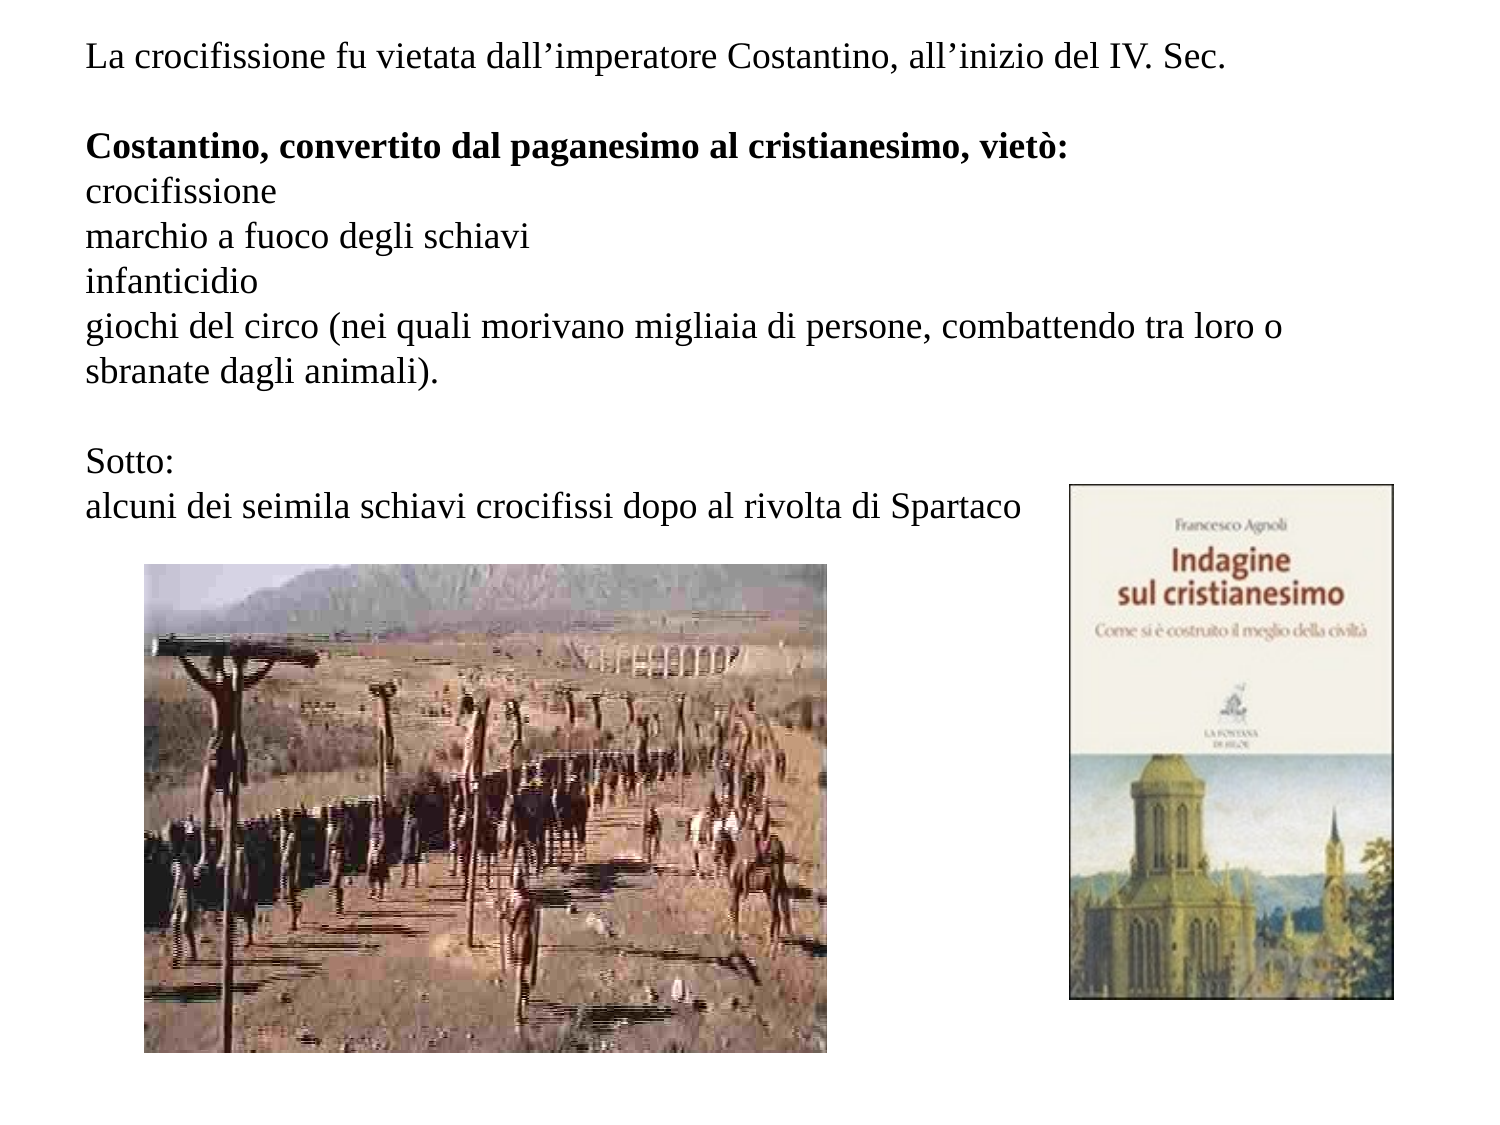

La crocifissione fu vietata dall’imperatore Costantino, all’inizio del IV. Sec.
Costantino, convertito dal paganesimo al cristianesimo, vietò:
crocifissione
marchio a fuoco degli schiavi
infanticidio
giochi del circo (nei quali morivano migliaia di persone, combattendo tra loro o sbranate dagli animali).
Sotto:
alcuni dei seimila schiavi crocifissi dopo al rivolta di Spartaco